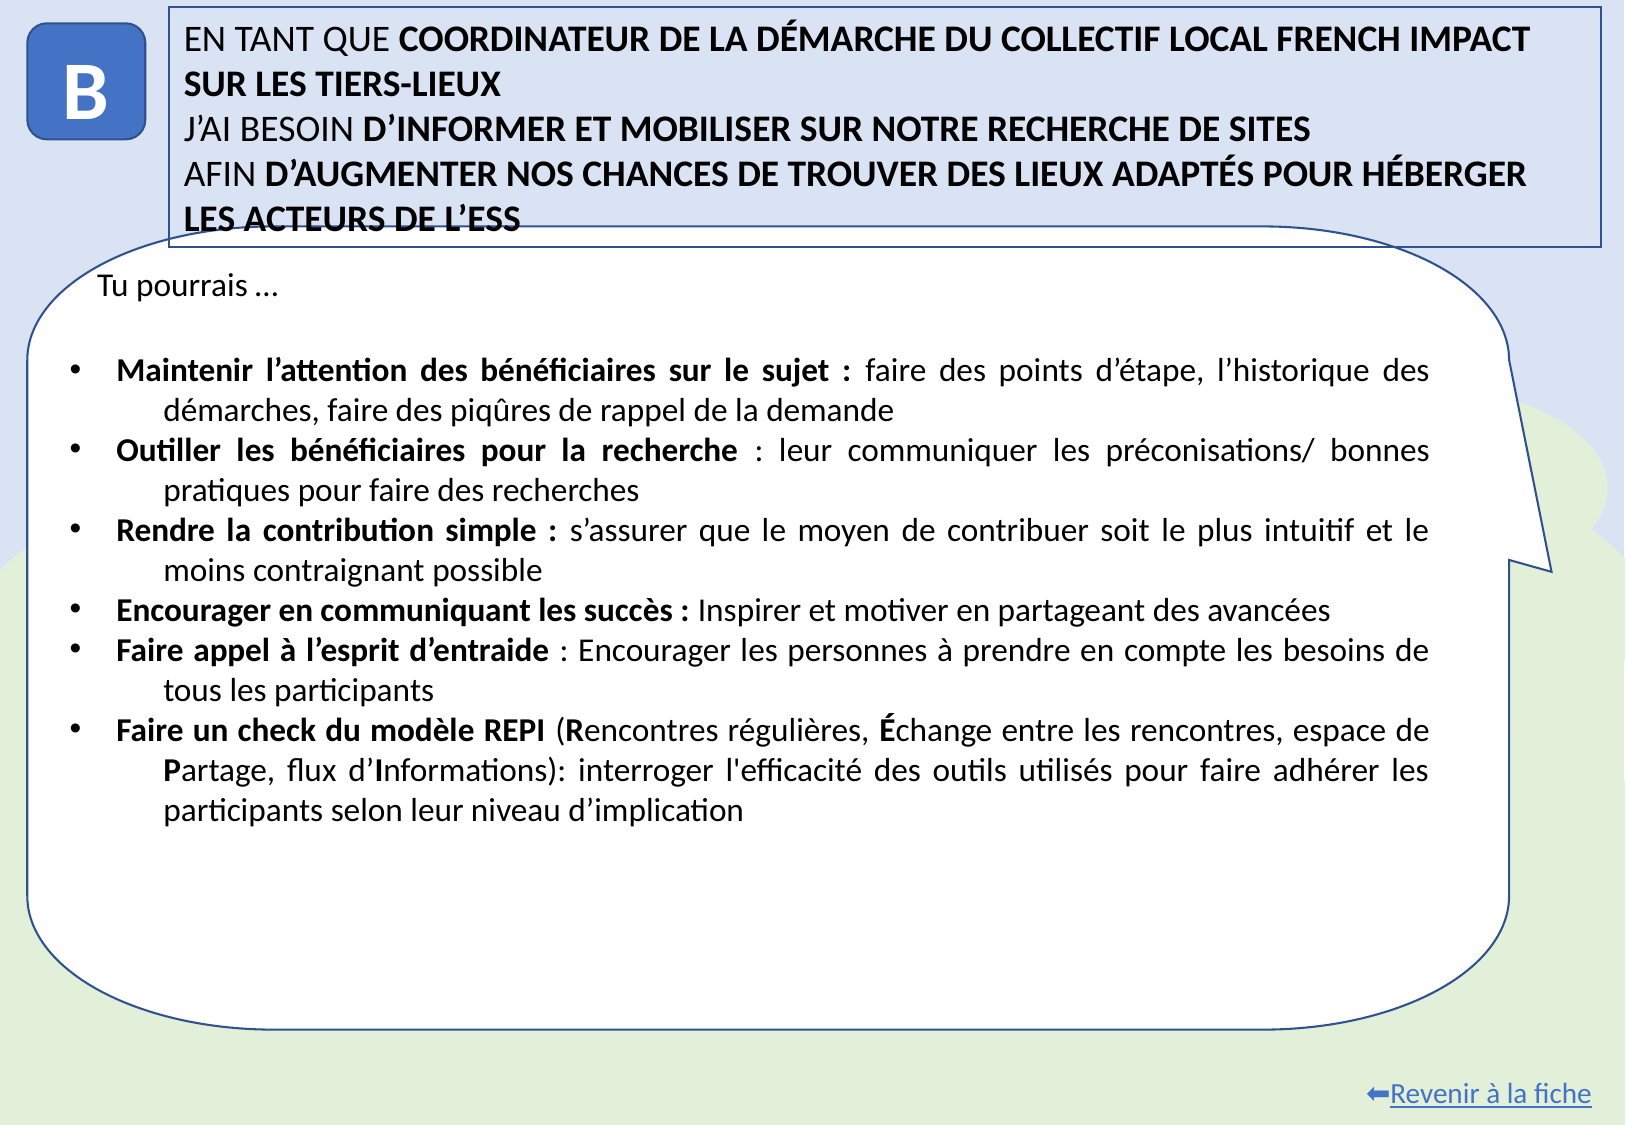

En tant que coordinateur de la démarche du collectif local French Impact sur les tiers-lieux
J’ai besoin d’informer et mobiliser sur notre recherche de sites
Afin d’augmenter nos chances de trouver des lieux adaptés pour héberger les acteurs de l’ESS
B
Tu pourrais …
Maintenir l’attention des bénéficiaires sur le sujet : faire des points d’étape, l’historique des démarches, faire des piqûres de rappel de la demande
Outiller les bénéficiaires pour la recherche : leur communiquer les préconisations/ bonnes pratiques pour faire des recherches
Rendre la contribution simple : s’assurer que le moyen de contribuer soit le plus intuitif et le moins contraignant possible
Encourager en communiquant les succès : Inspirer et motiver en partageant des avancées
Faire appel à l’esprit d’entraide : Encourager les personnes à prendre en compte les besoins de tous les participants
Faire un check du modèle REPI (Rencontres régulières, Échange entre les rencontres, espace de Partage, flux d’Informations): interroger l'efficacité des outils utilisés pour faire adhérer les participants selon leur niveau d’implication
⬅Revenir à la fiche